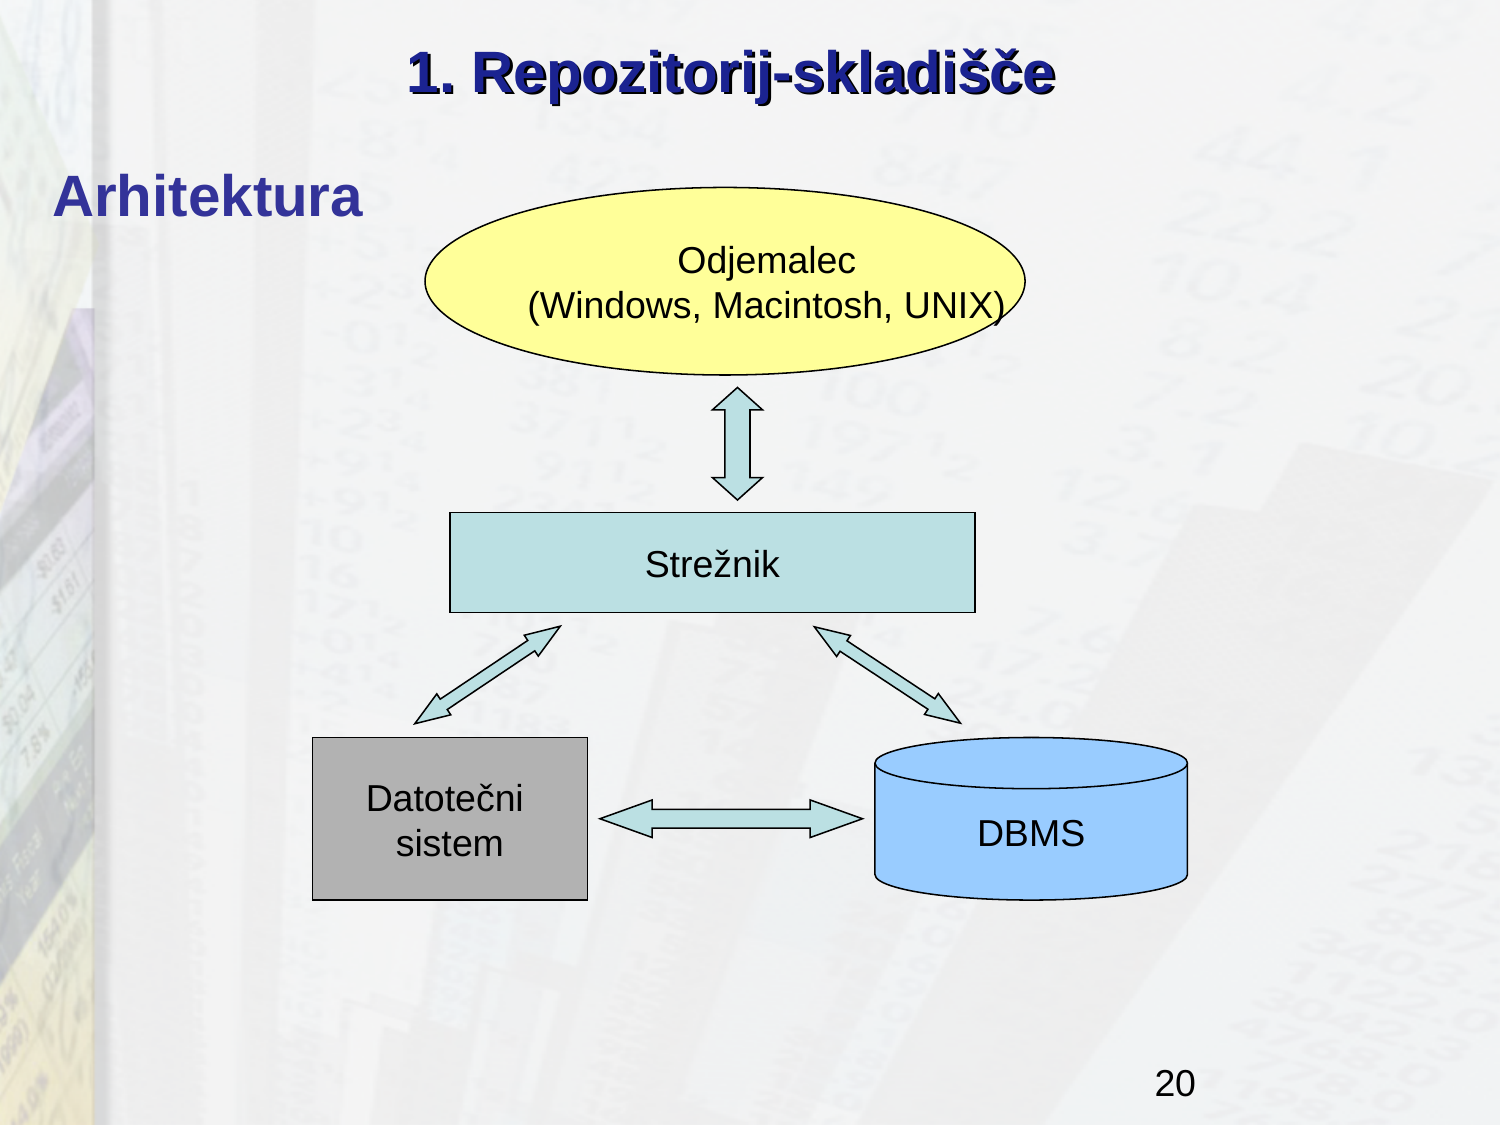

# 1. Repozitorij-skladišče
Arhitektura
Odjemalec
(Windows, Macintosh, UNIX)
Strežnik
Datotečni
sistem
DBMS
20